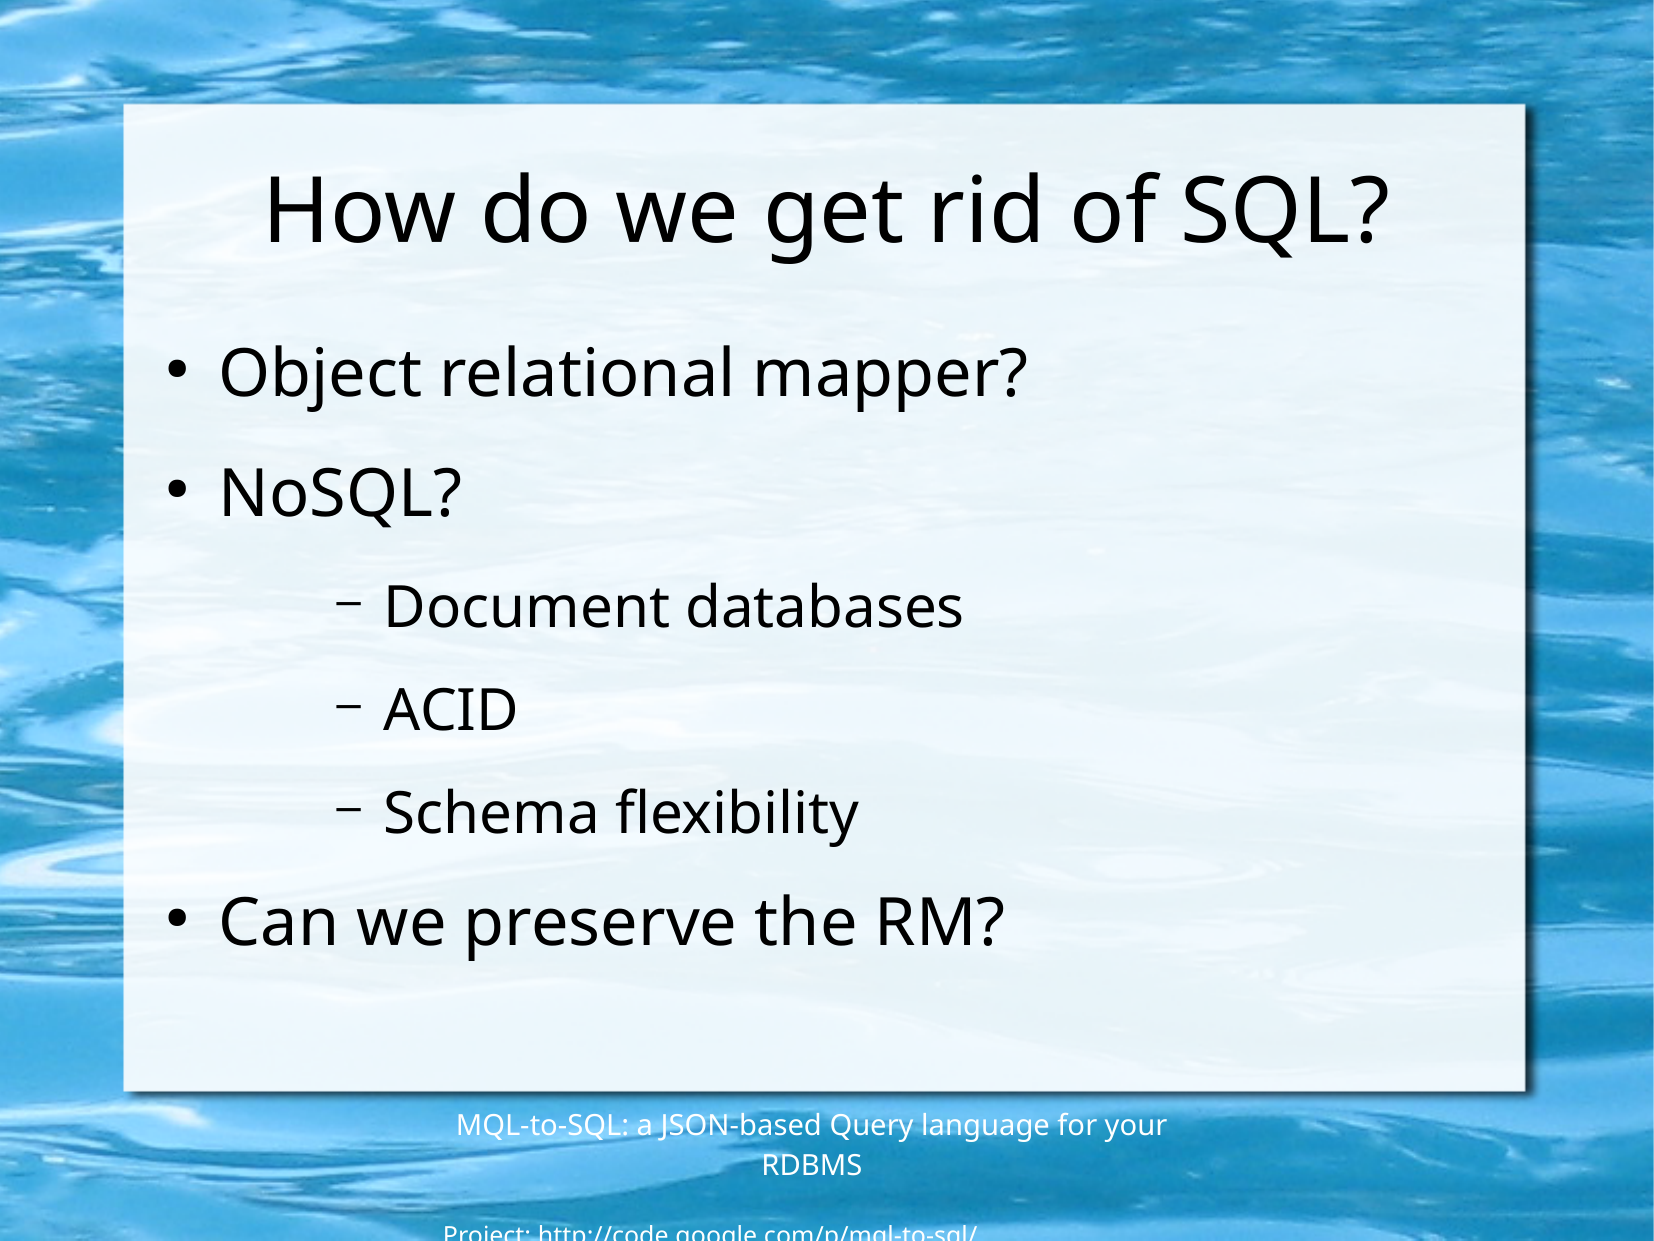

# How do we get rid of SQL?
Object relational mapper?
NoSQL?
Document databases
ACID
Schema flexibility
Can we preserve the RM?